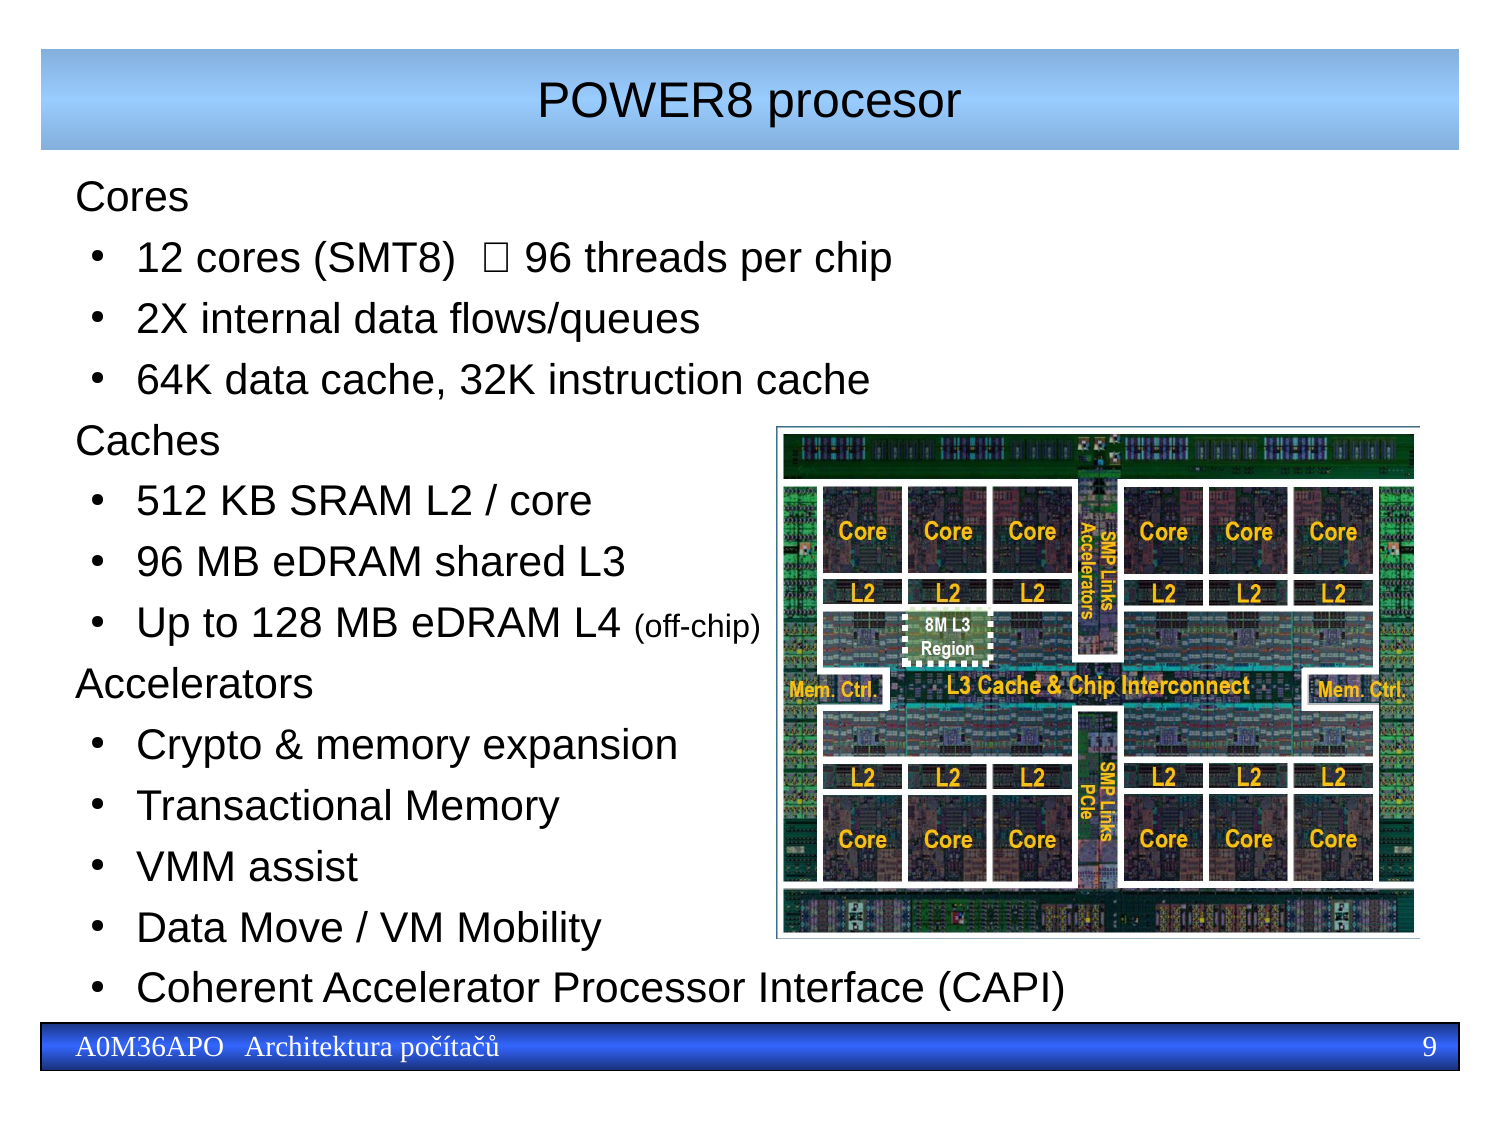

# POWER8 procesor
Cores
12 cores (SMT8)  96 threads per chip
2X internal data flows/queues
64K data cache, 32K instruction cache
Caches
512 KB SRAM L2 / core
96 MB eDRAM shared L3
Up to 128 MB eDRAM L4 (off-chip)
Accelerators
Crypto & memory expansion
Transactional Memory
VMM assist
Data Move / VM Mobility
Coherent Accelerator Processor Interface (CAPI)
A0M36APO Architektura počítačů
9